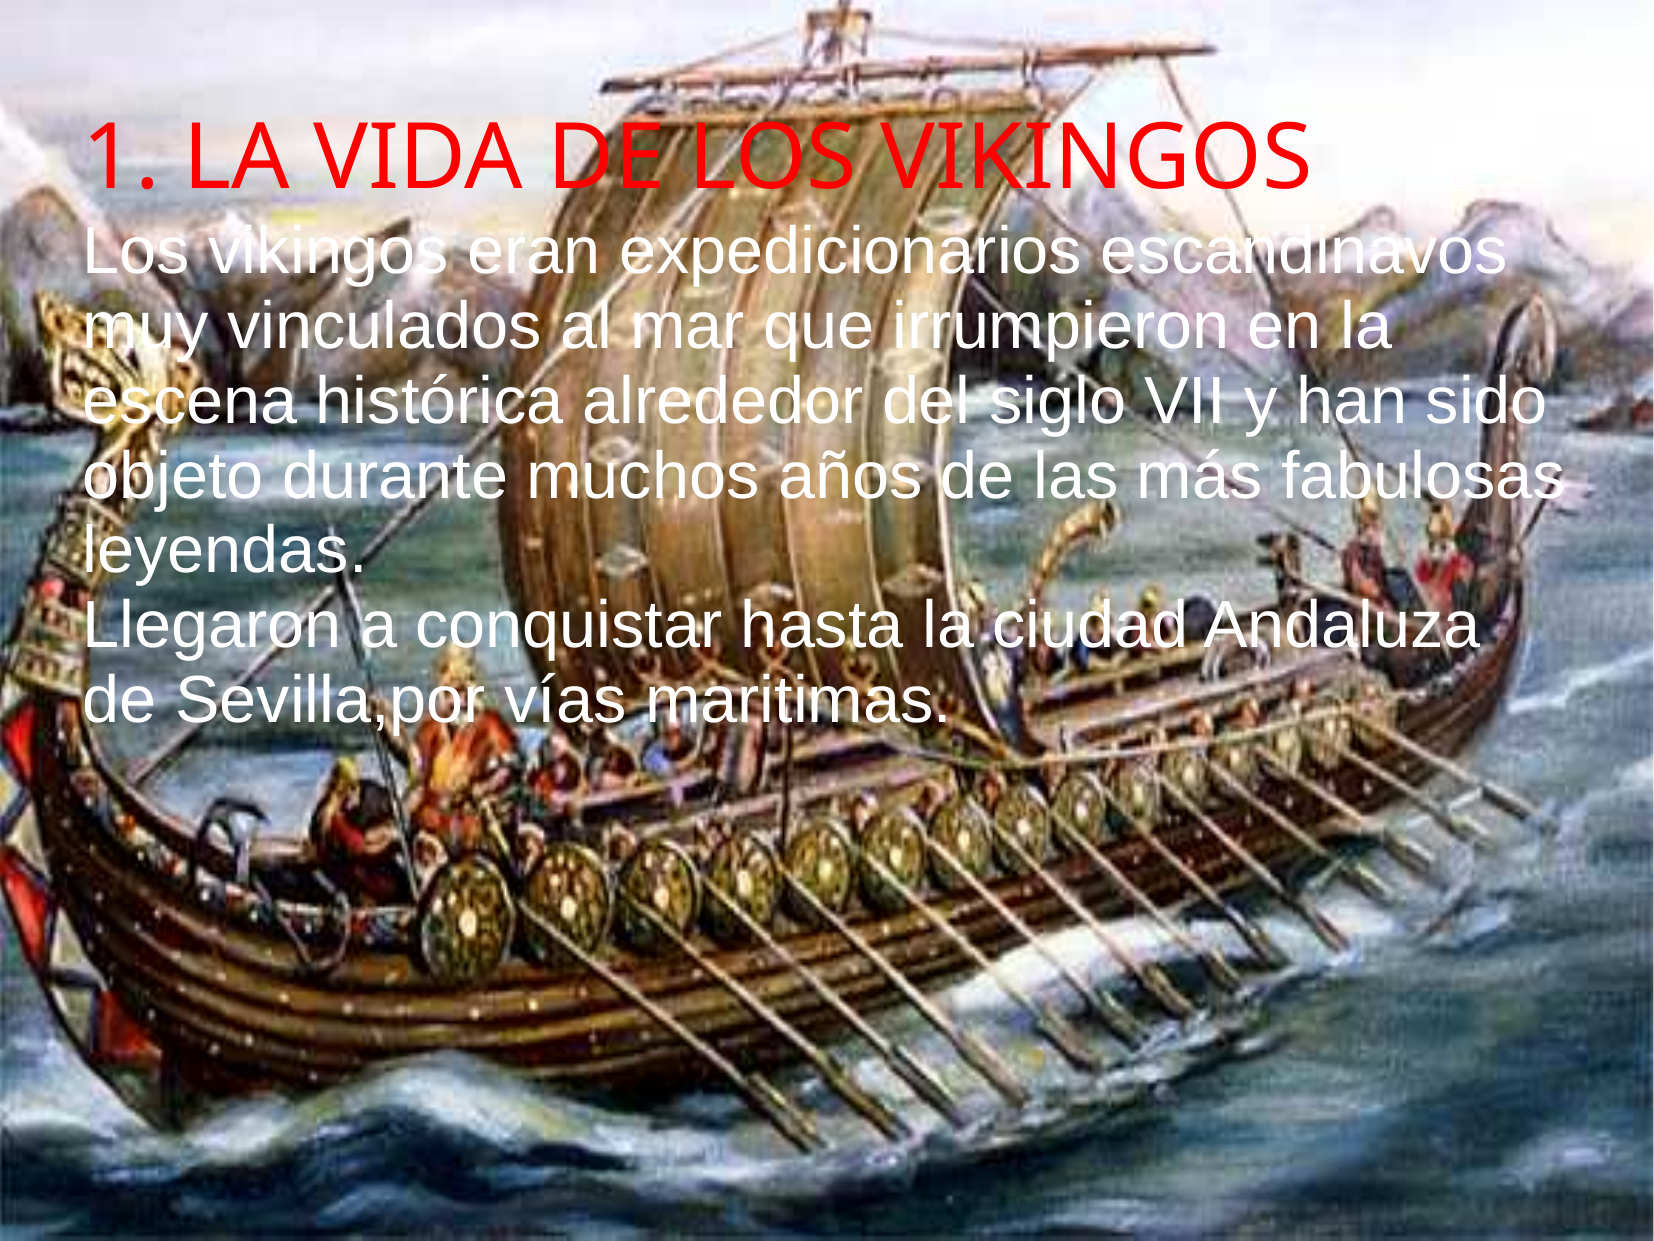

# 1. LA VIDA DE LOS VIKINGOS
Los vikingos eran expedicionarios escandinavos muy vinculados al mar que irrumpieron en la escena histórica alrededor del siglo VII y han sido objeto durante muchos años de las más fabulosas leyendas.
Llegaron a conquistar hasta la ciudad Andaluza de Sevilla,por vías maritimas.